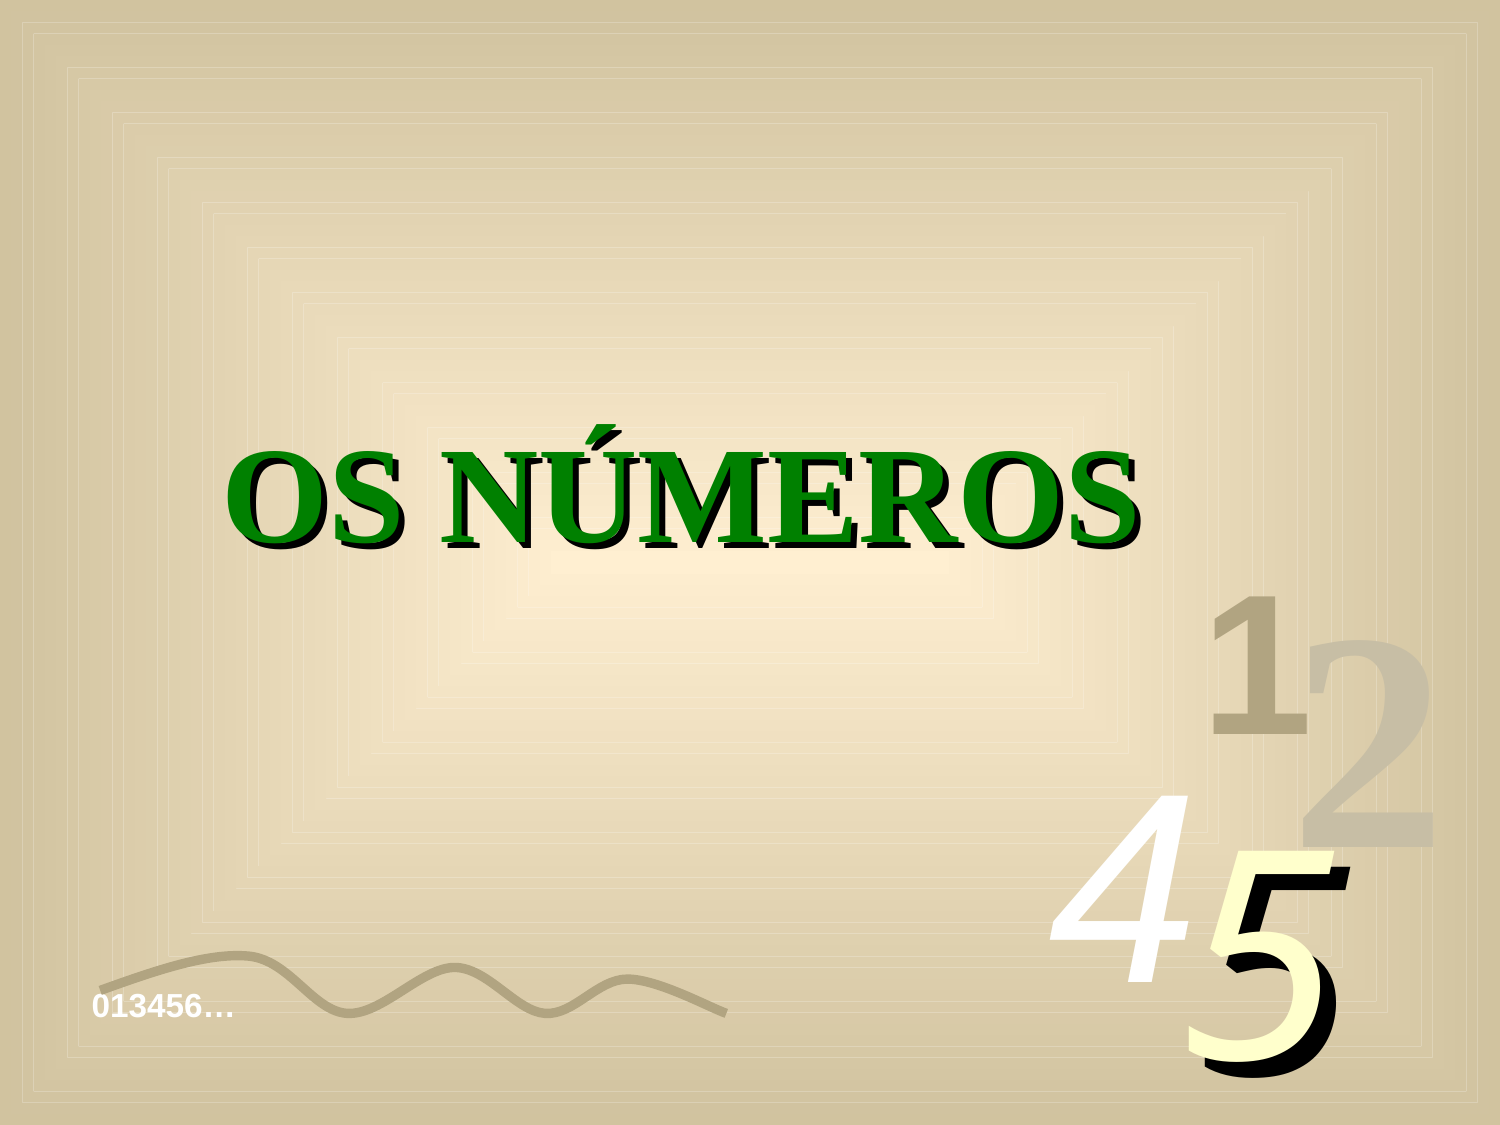

#
OS NÚMEROS
1
2
4
5
013456…